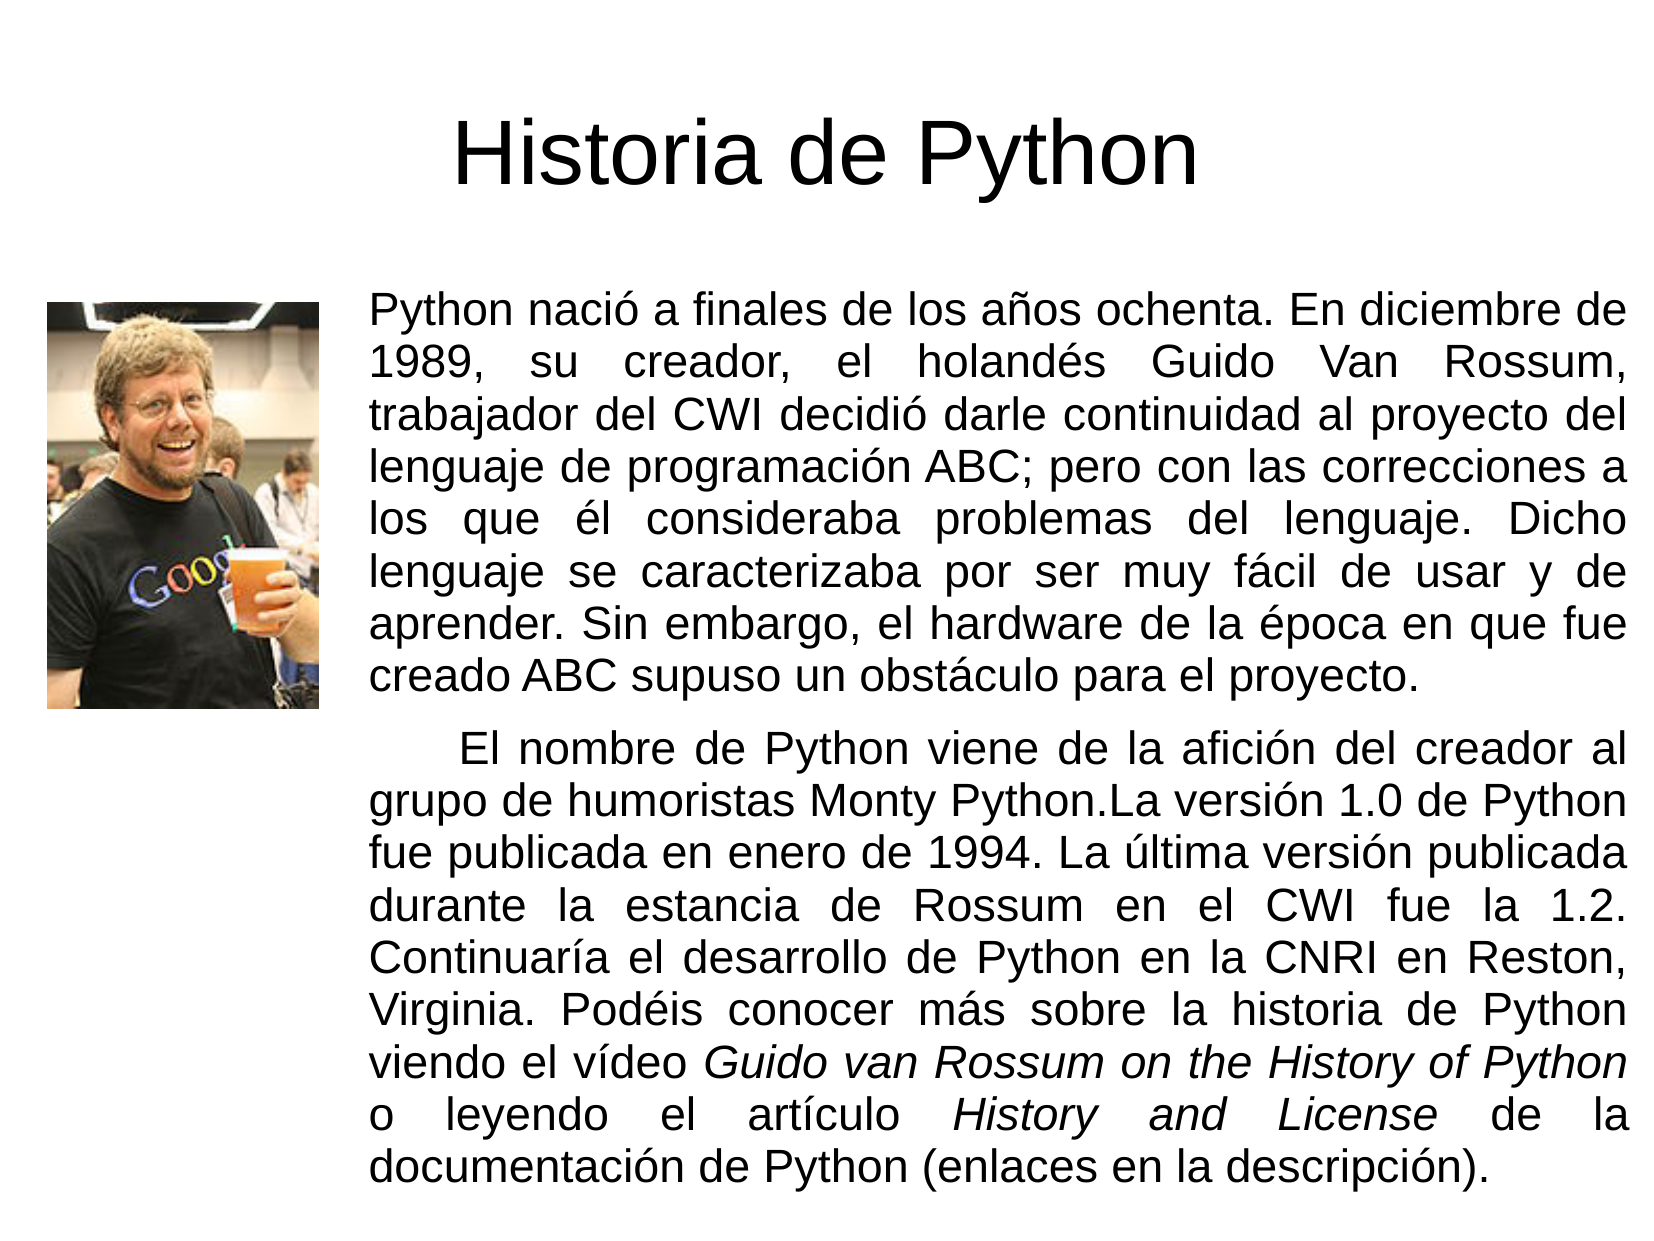

# Historia de Python
Python nació a finales de los años ochenta. En diciembre de 1989, su creador, el holandés Guido Van Rossum, trabajador del CWI decidió darle continuidad al proyecto del lenguaje de programación ABC; pero con las correcciones a los que él consideraba problemas del lenguaje. Dicho lenguaje se caracterizaba por ser muy fácil de usar y de aprender. Sin embargo, el hardware de la época en que fue creado ABC supuso un obstáculo para el proyecto.
 El nombre de Python viene de la afición del creador al grupo de humoristas Monty Python.La versión 1.0 de Python fue publicada en enero de 1994. La última versión publicada durante la estancia de Rossum en el CWI fue la 1.2. Continuaría el desarrollo de Python en la CNRI en Reston, Virginia. Podéis conocer más sobre la historia de Python viendo el vídeo Guido van Rossum on the History of Python o leyendo el artículo History and License de la documentación de Python (enlaces en la descripción).